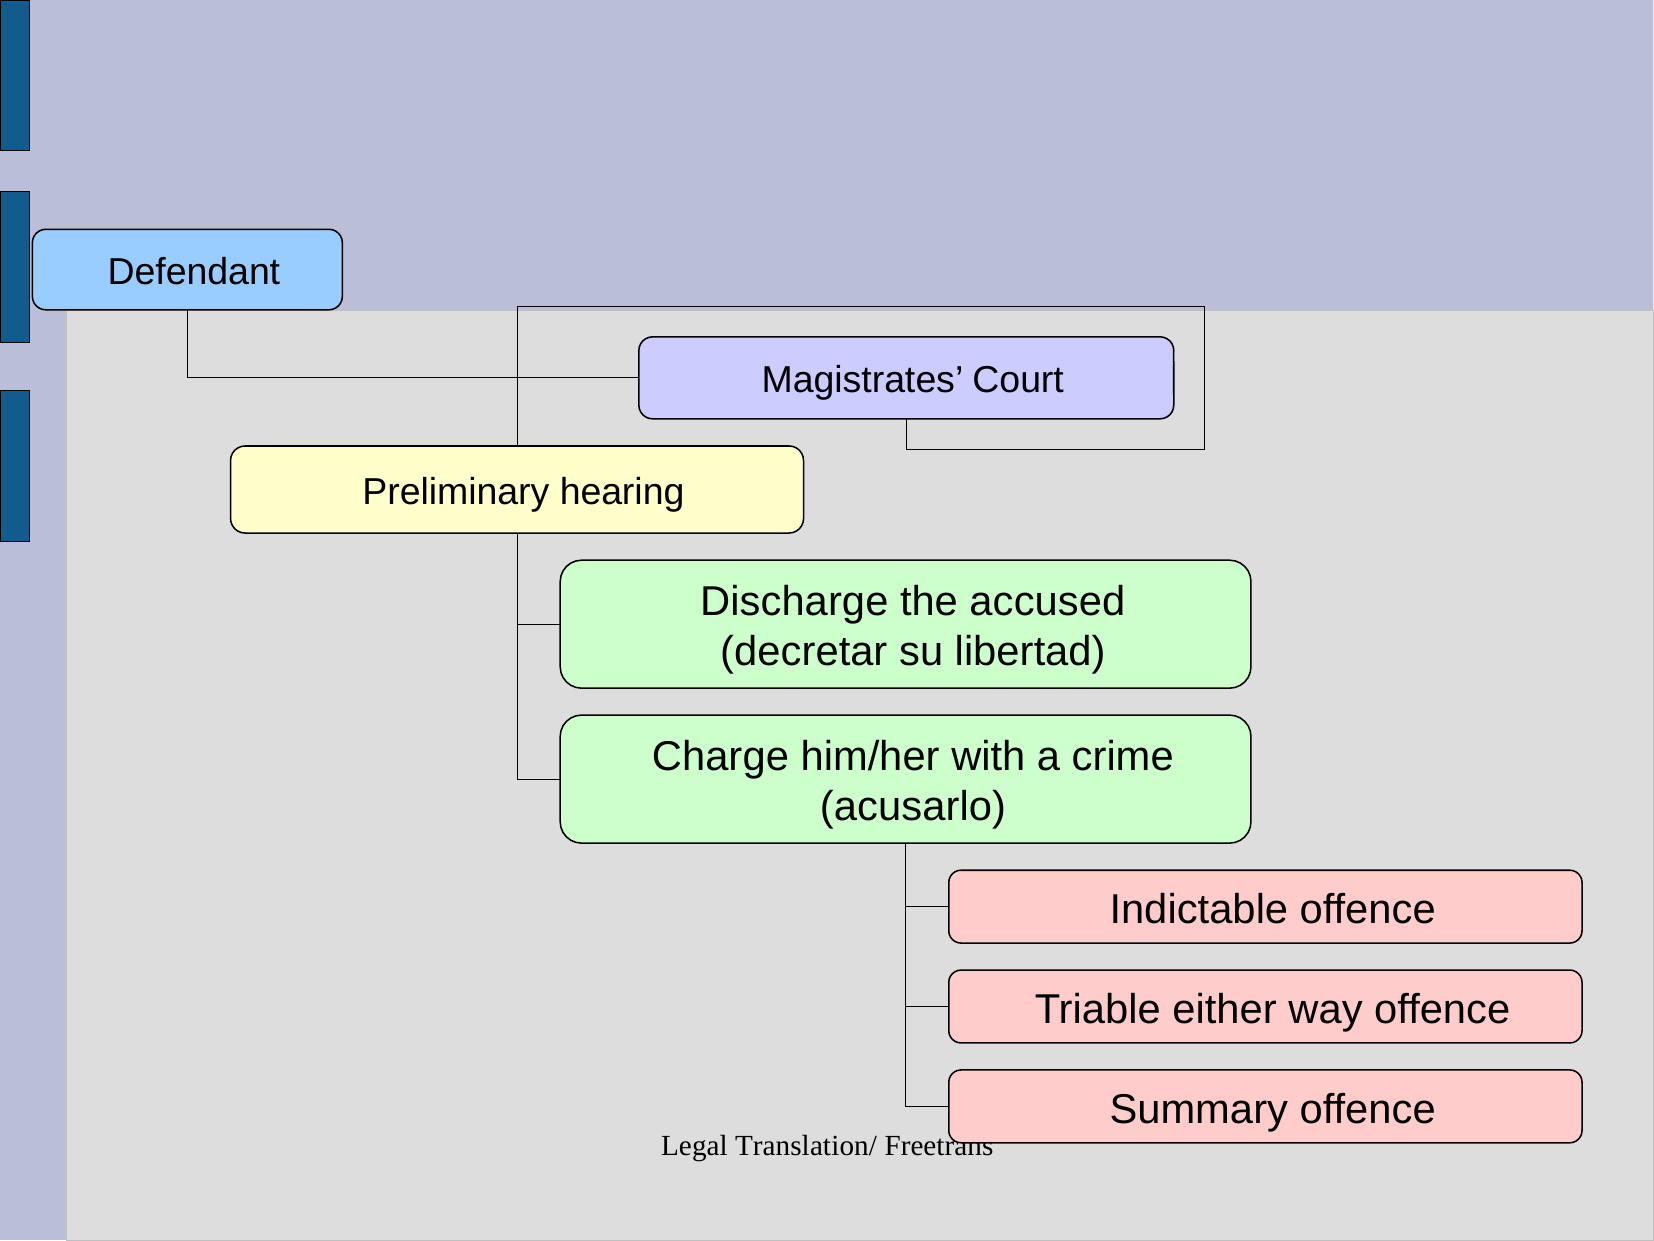

#
Defendant
Magistrates’ Court
Preliminary hearing
Discharge the accused
(decretar su libertad)
Charge him/her with a crime
(acusarlo)
Indictable offence
Triable either way offence
Summary offence
Legal Translation/ Freetrans